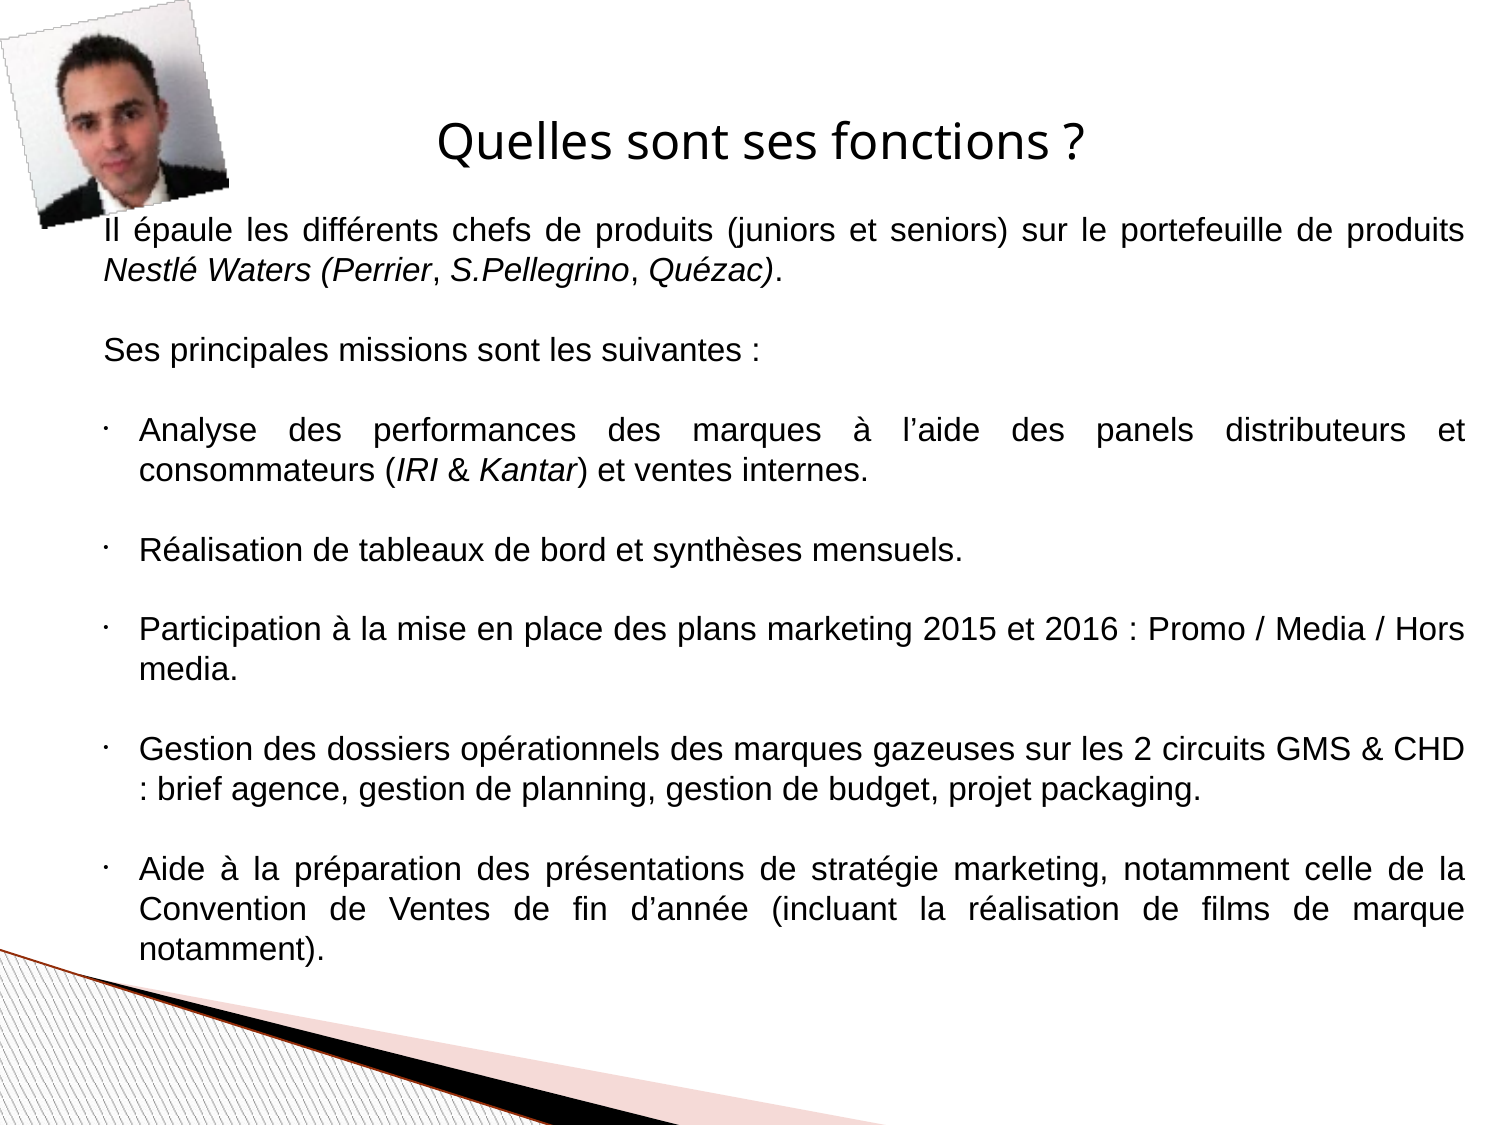

Quelles sont ses fonctions ?
Il épaule les différents chefs de produits (juniors et seniors) sur le portefeuille de produits Nestlé Waters (Perrier, S.Pellegrino, Quézac).
Ses principales missions sont les suivantes :
Analyse des performances des marques à l’aide des panels distributeurs et consommateurs (IRI & Kantar) et ventes internes.
Réalisation de tableaux de bord et synthèses mensuels.
Participation à la mise en place des plans marketing 2015 et 2016 : Promo / Media / Hors media.
Gestion des dossiers opérationnels des marques gazeuses sur les 2 circuits GMS & CHD : brief agence, gestion de planning, gestion de budget, projet packaging.
Aide à la préparation des présentations de stratégie marketing, notamment celle de la Convention de Ventes de fin d’année (incluant la réalisation de films de marque notamment).